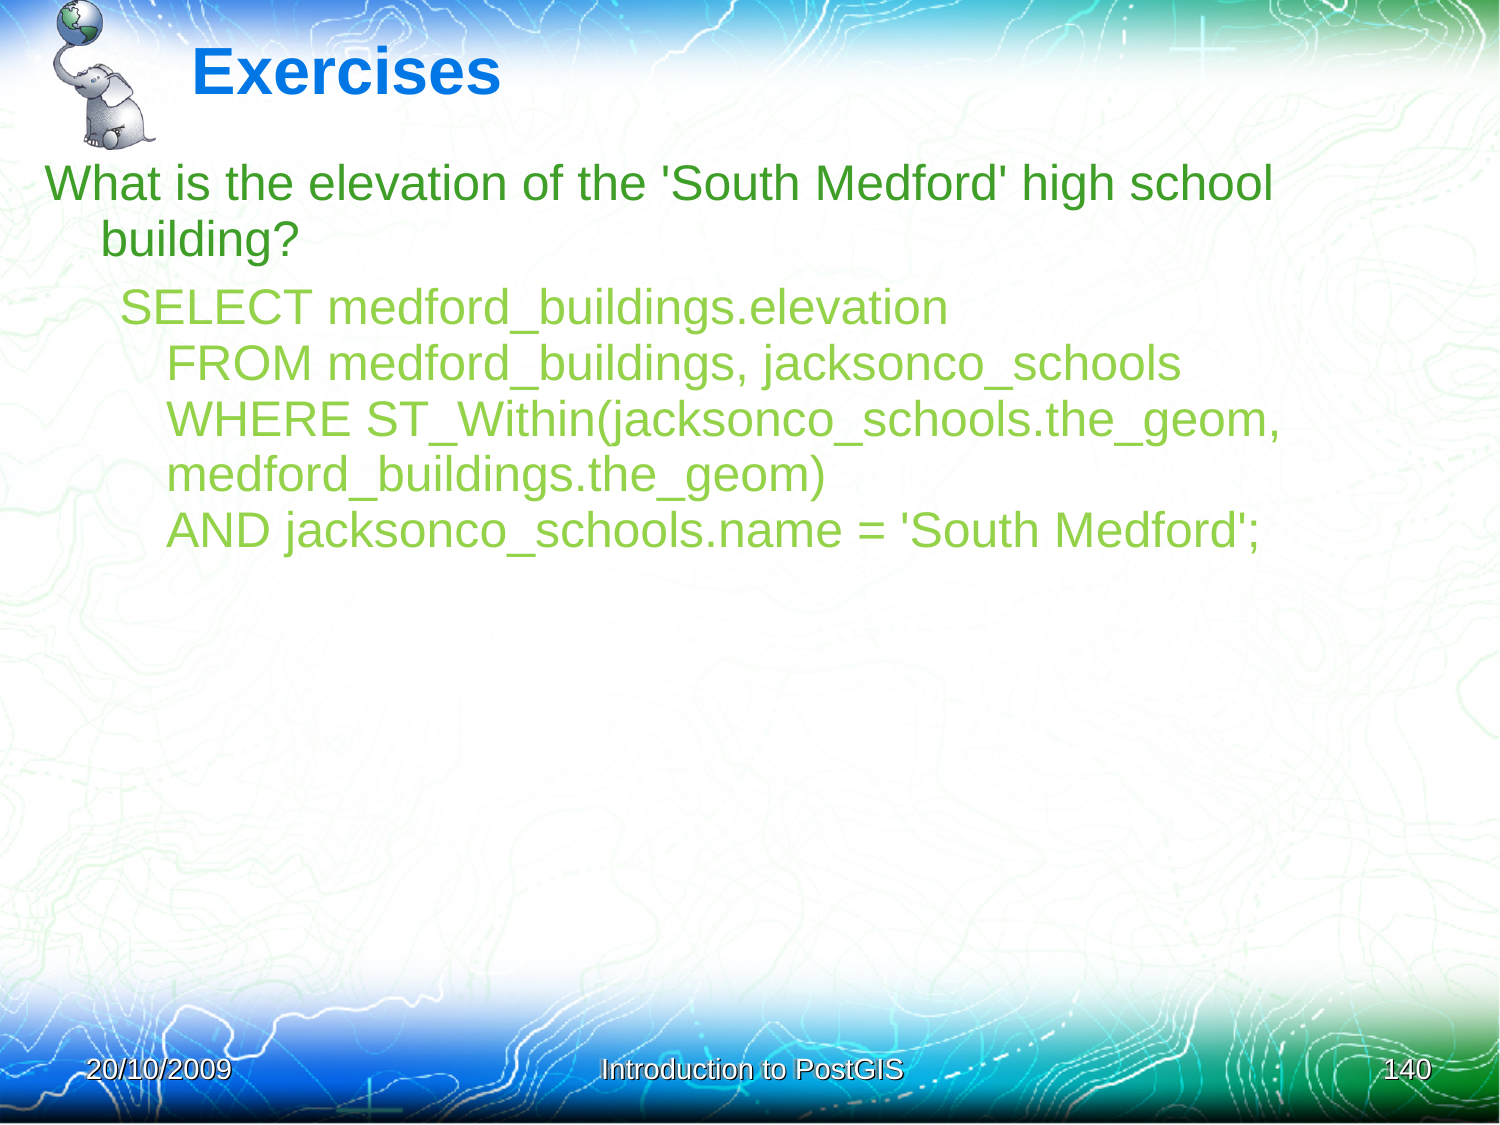

# Exercises
What is the elevation of the 'South Medford' high school building?
SELECT medford_buildings.elevation
FROM medford_buildings, jacksonco_schools
WHERE ST_Within(jacksonco_schools.the_geom, medford_buildings.the_geom)
AND jacksonco_schools.name = 'South Medford';
20/10/2009
Introduction to PostGIS
140